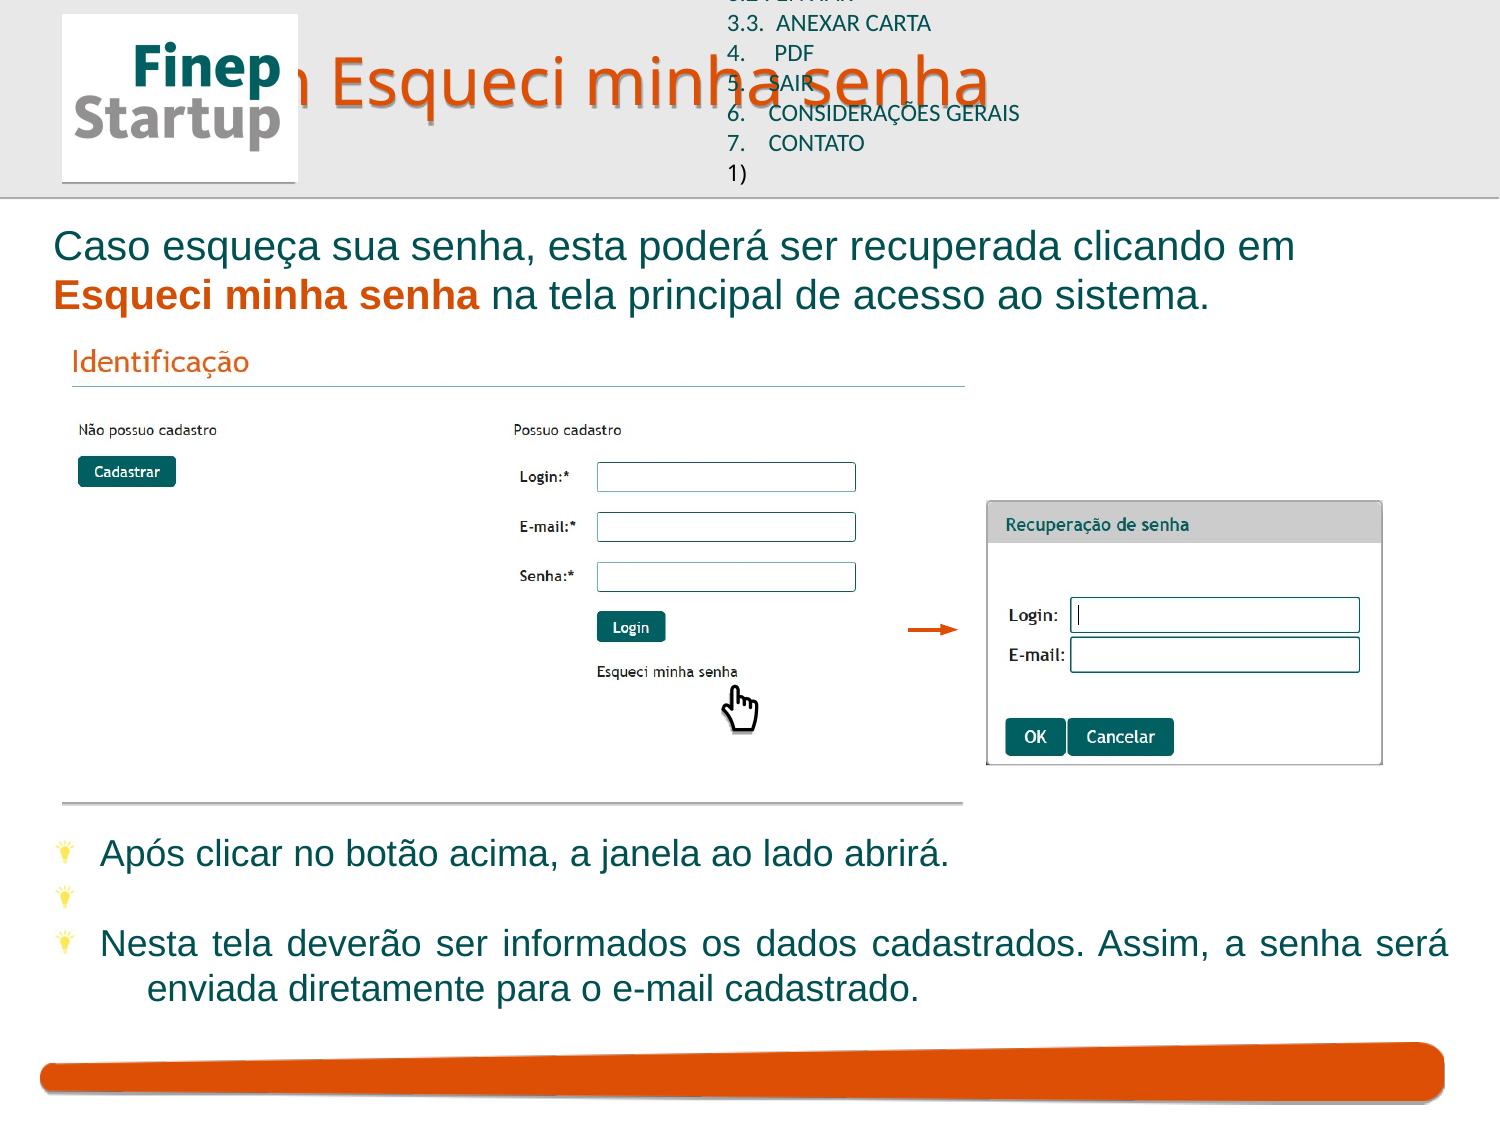

1. 1º ACESSO
2. CADASTRO
3. BOTÕES DO FORMULÁRIO
3.1. SALVAR
3.2 . ENVIAR
3.3. ANEXAR CARTA
4. PDF
5. SAIR
6. CONSIDERAÇÕES GERAIS
7. CONTATO
# 2.Login Esqueci minha senha
Caso esqueça sua senha, esta poderá ser recuperada clicando em Esqueci minha senha na tela principal de acesso ao sistema.
4) CONSIDERAÇÕES GERAIS
1) 1º ACESSO
3) BOTÕES DO FORMULÁRIO
3.3) ANEXAR CARTA
2) CADASTRO
3.1) SALVAR
3.4) PDF
5) CONTATO
3.5) SAIR
3.2) ENVIAR
Após clicar no botão acima, a janela ao lado abrirá.
Nesta tela deverão ser informados os dados cadastrados. Assim, a senha será enviada diretamente para o e-mail cadastrado.